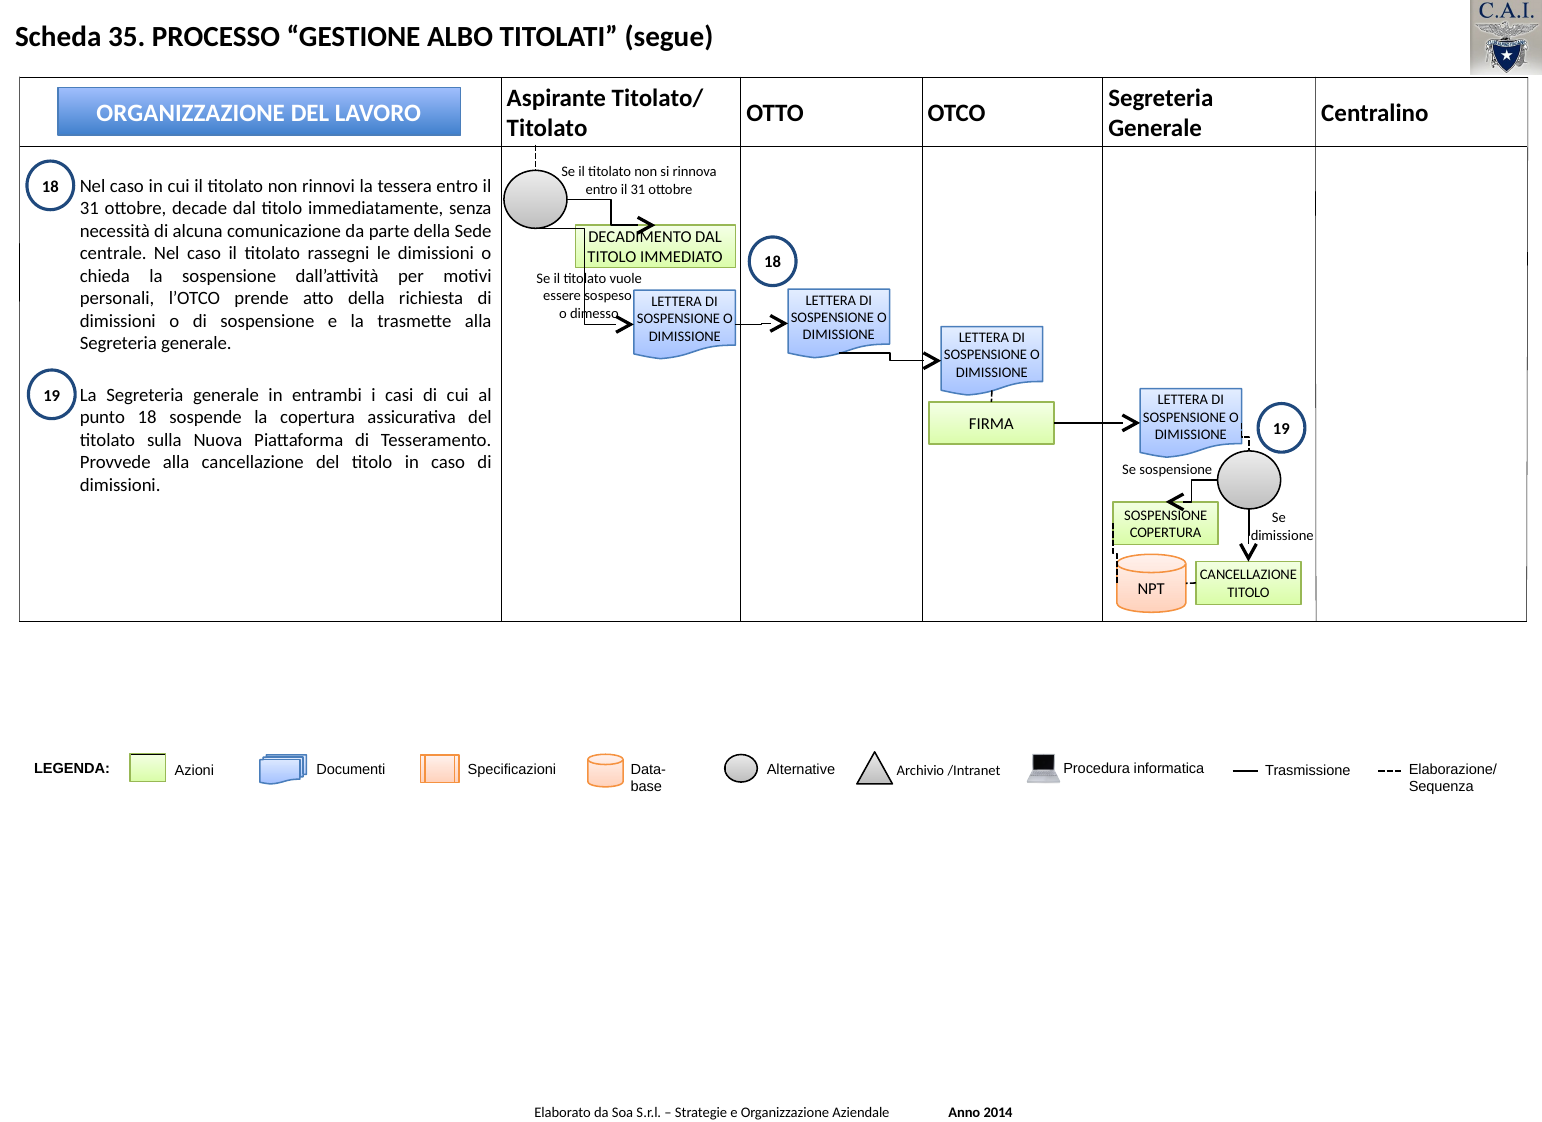

Scheda 35. PROCESSO “GESTIONE ALBO TITOLATI” (segue)
OTTO
Aspirante Titolato/ Titolato
OTCO
Segreteria Generale
Centralino
ORGANIZZAZIONE DEL LAVORO
Se il titolato non si rinnova entro il 31 ottobre
18
Nel caso in cui il titolato non rinnovi la tessera entro il 31 ottobre, decade dal titolo immediatamente, senza necessità di alcuna comunicazione da parte della Sede centrale. Nel caso il titolato rassegni le dimissioni o chieda la sospensione dall’attività per motivi personali, l’OTCO prende atto della richiesta di dimissioni o di sospensione e la trasmette alla Segreteria generale.
DECADIMENTO DAL TITOLO IMMEDIATO
18
Se il titolato vuole essere sospeso
o dimesso
LETTERA DI SOSPENSIONE O DIMISSIONE
LETTERA DI SOSPENSIONE O DIMISSIONE
LETTERA DI SOSPENSIONE O DIMISSIONE
19
La Segreteria generale in entrambi i casi di cui al punto 18 sospende la copertura assicurativa del titolato sulla Nuova Piattaforma di Tesseramento. Provvede alla cancellazione del titolo in caso di dimissioni.
LETTERA DI SOSPENSIONE O DIMISSIONE
FIRMA
19
Se sospensione
Se
dimissione
SOSPENSIONE COPERTURA
NPT
CANCELLAZIONE TITOLO
Procedura informatica
LEGENDA:
Elaborazione/Sequenza
Documenti
Azioni
Trasmissione
Data-base
Alternative
Specificazioni
Archivio /Intranet
Elaborato da Soa S.r.l. – Strategie e Organizzazione Aziendale Anno 2014